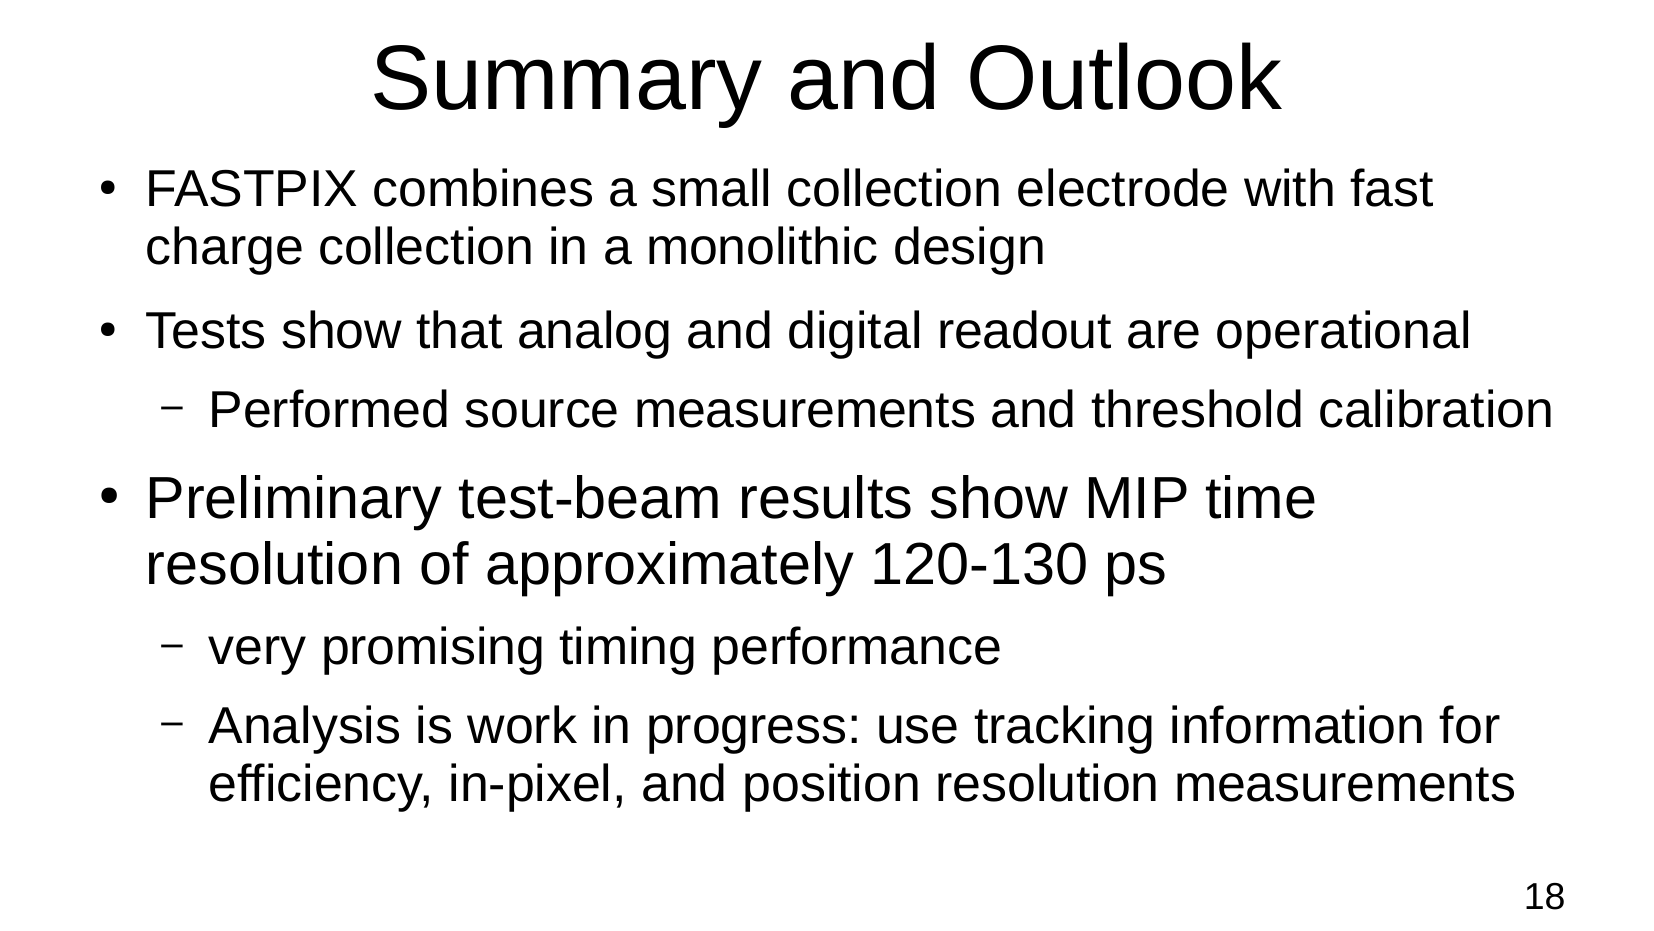

Summary and Outlook
# FASTPIX combines a small collection electrode with fast charge collection in a monolithic design
Tests show that analog and digital readout are operational
Performed source measurements and threshold calibration
Preliminary test-beam results show MIP time resolution of approximately 120-130 ps
very promising timing performance
Analysis is work in progress: use tracking information for efficiency, in-pixel, and position resolution measurements